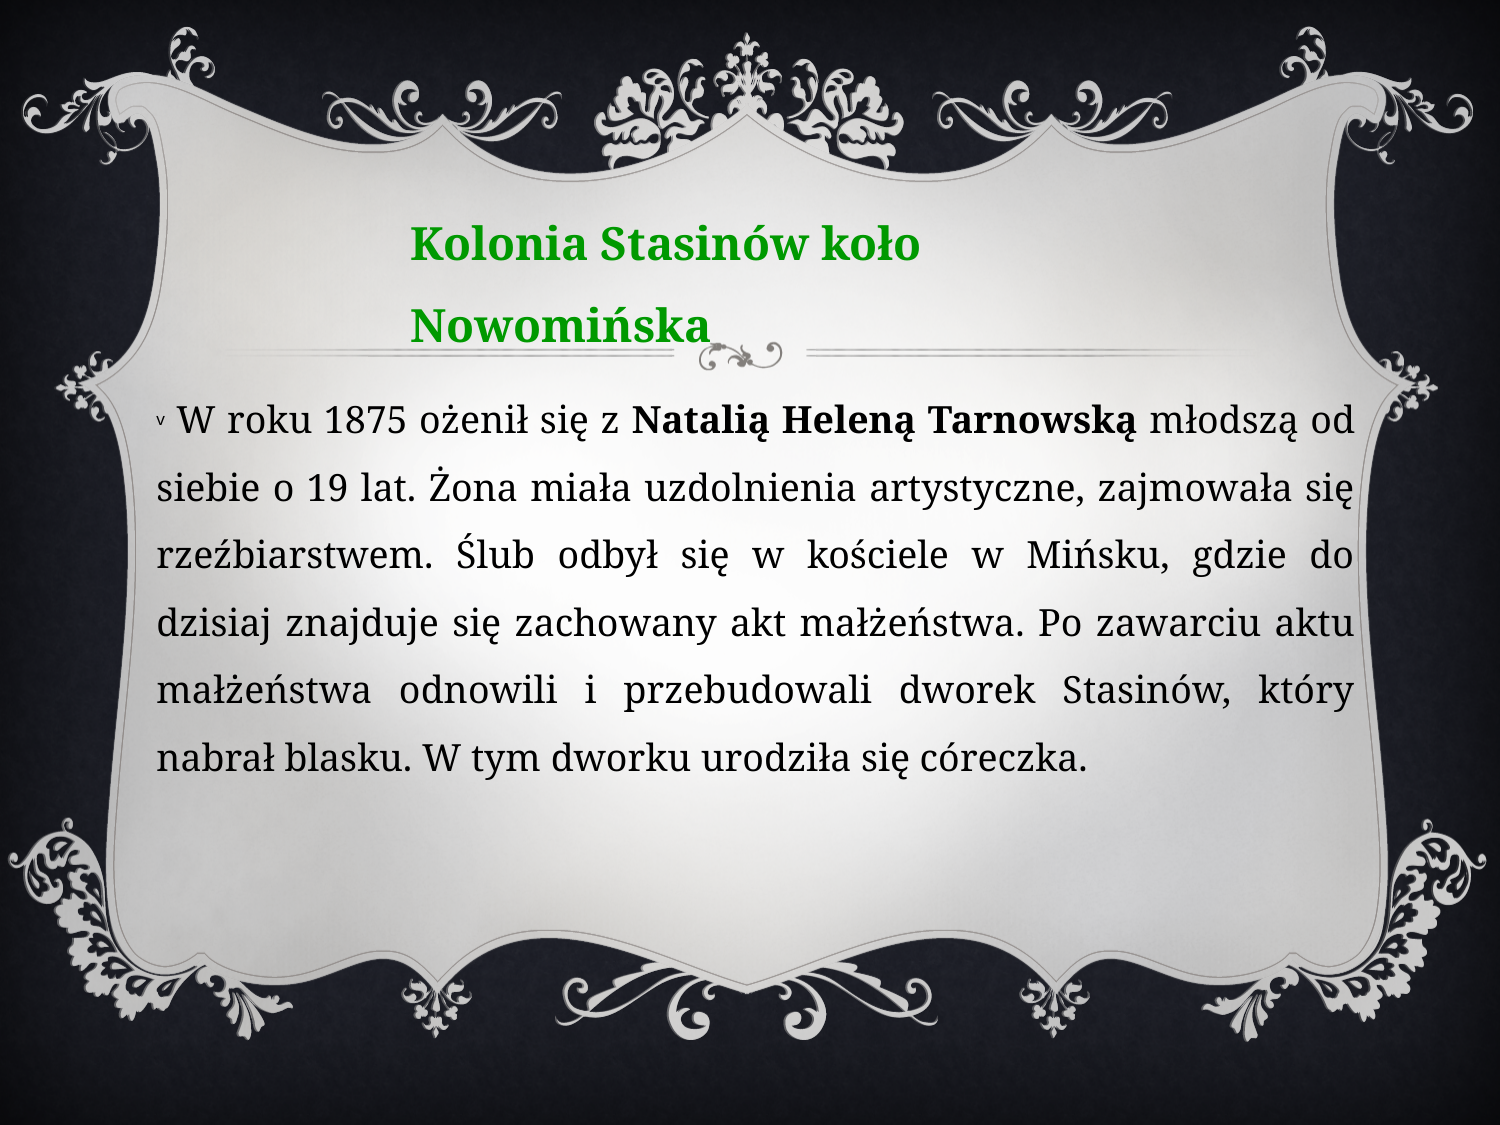

# Kolonia Stasinów koło Nowomińska
 W roku 1875 ożenił się z Natalią Heleną Tarnowską młodszą od siebie o 19 lat. Żona miała uzdolnienia artystyczne, zajmowała się rzeźbiarstwem. Ślub odbył się w kościele w Mińsku, gdzie do dzisiaj znajduje się zachowany akt małżeństwa. Po zawarciu aktu małżeństwa odnowili i przebudowali dworek Stasinów, który nabrał blasku. W tym dworku urodziła się córeczka.